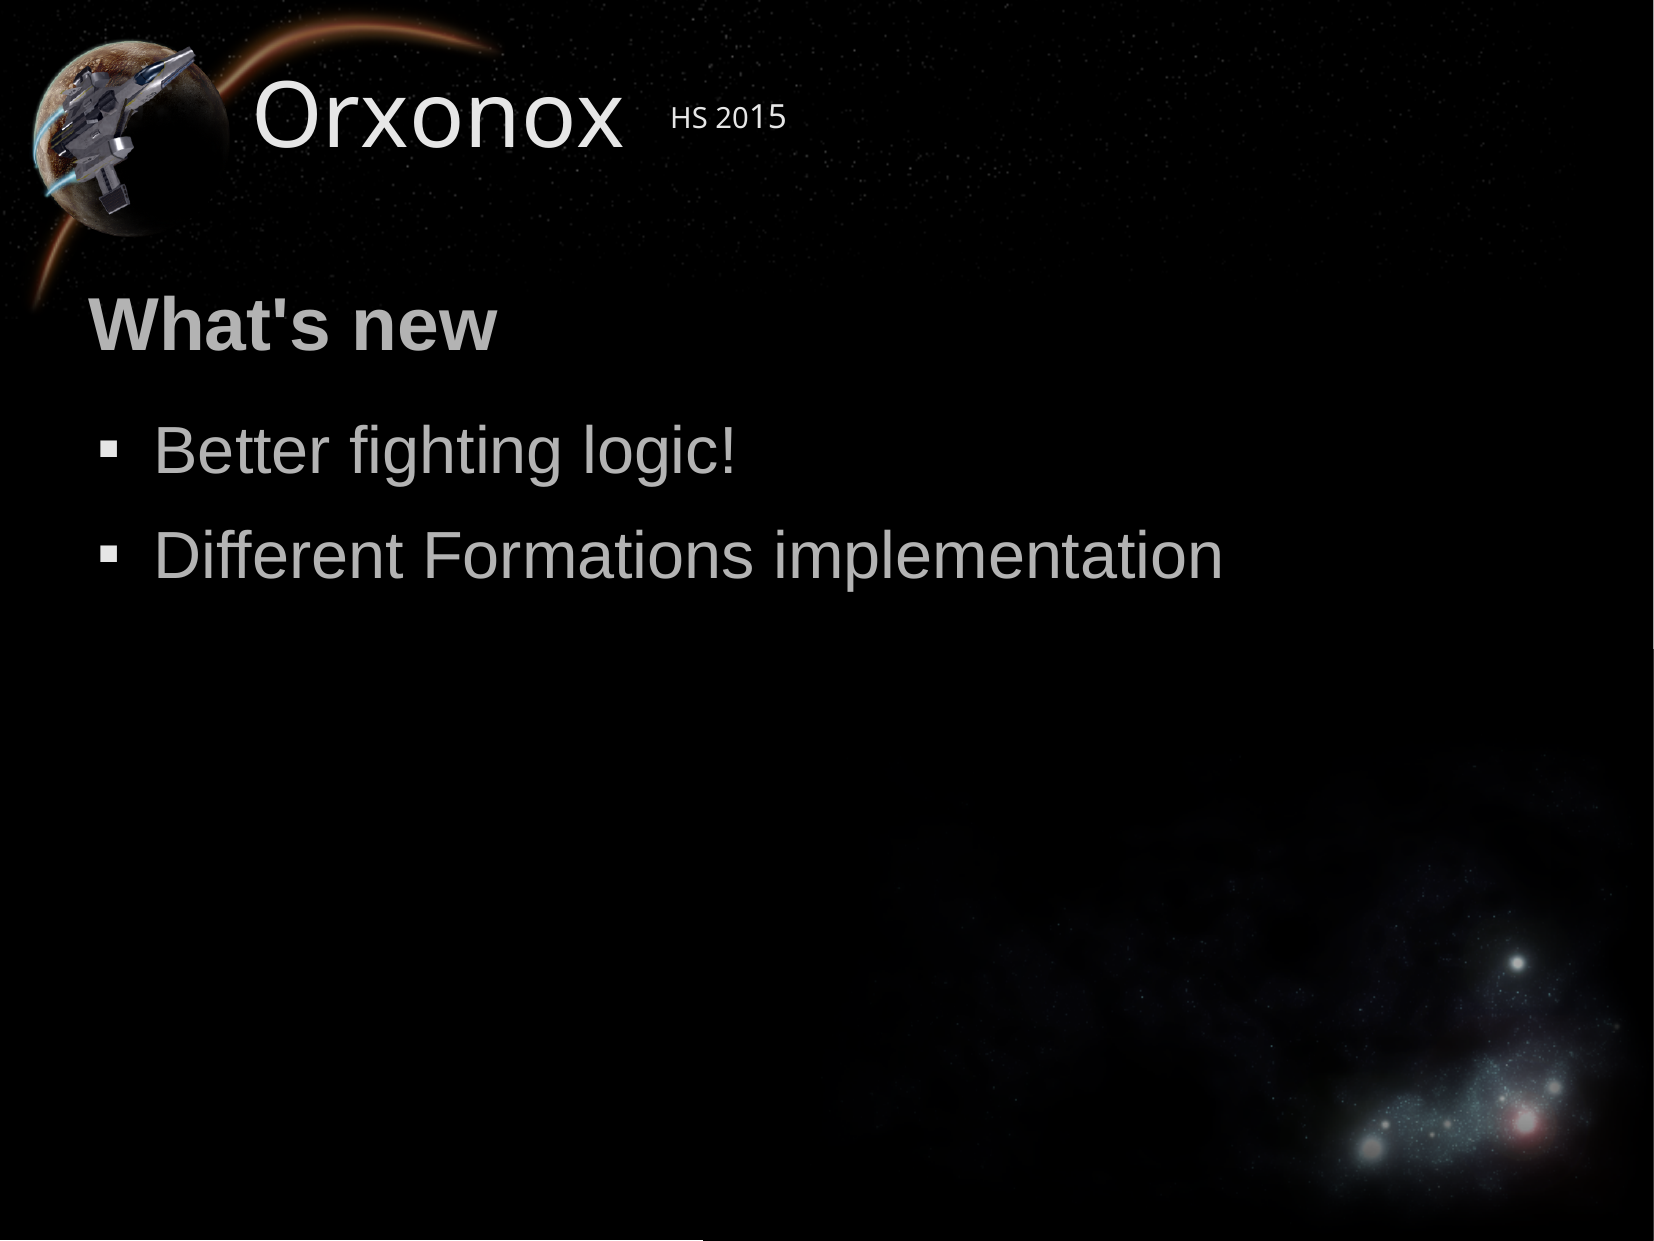

# What's new
Better fighting logic!
Different Formations implementation